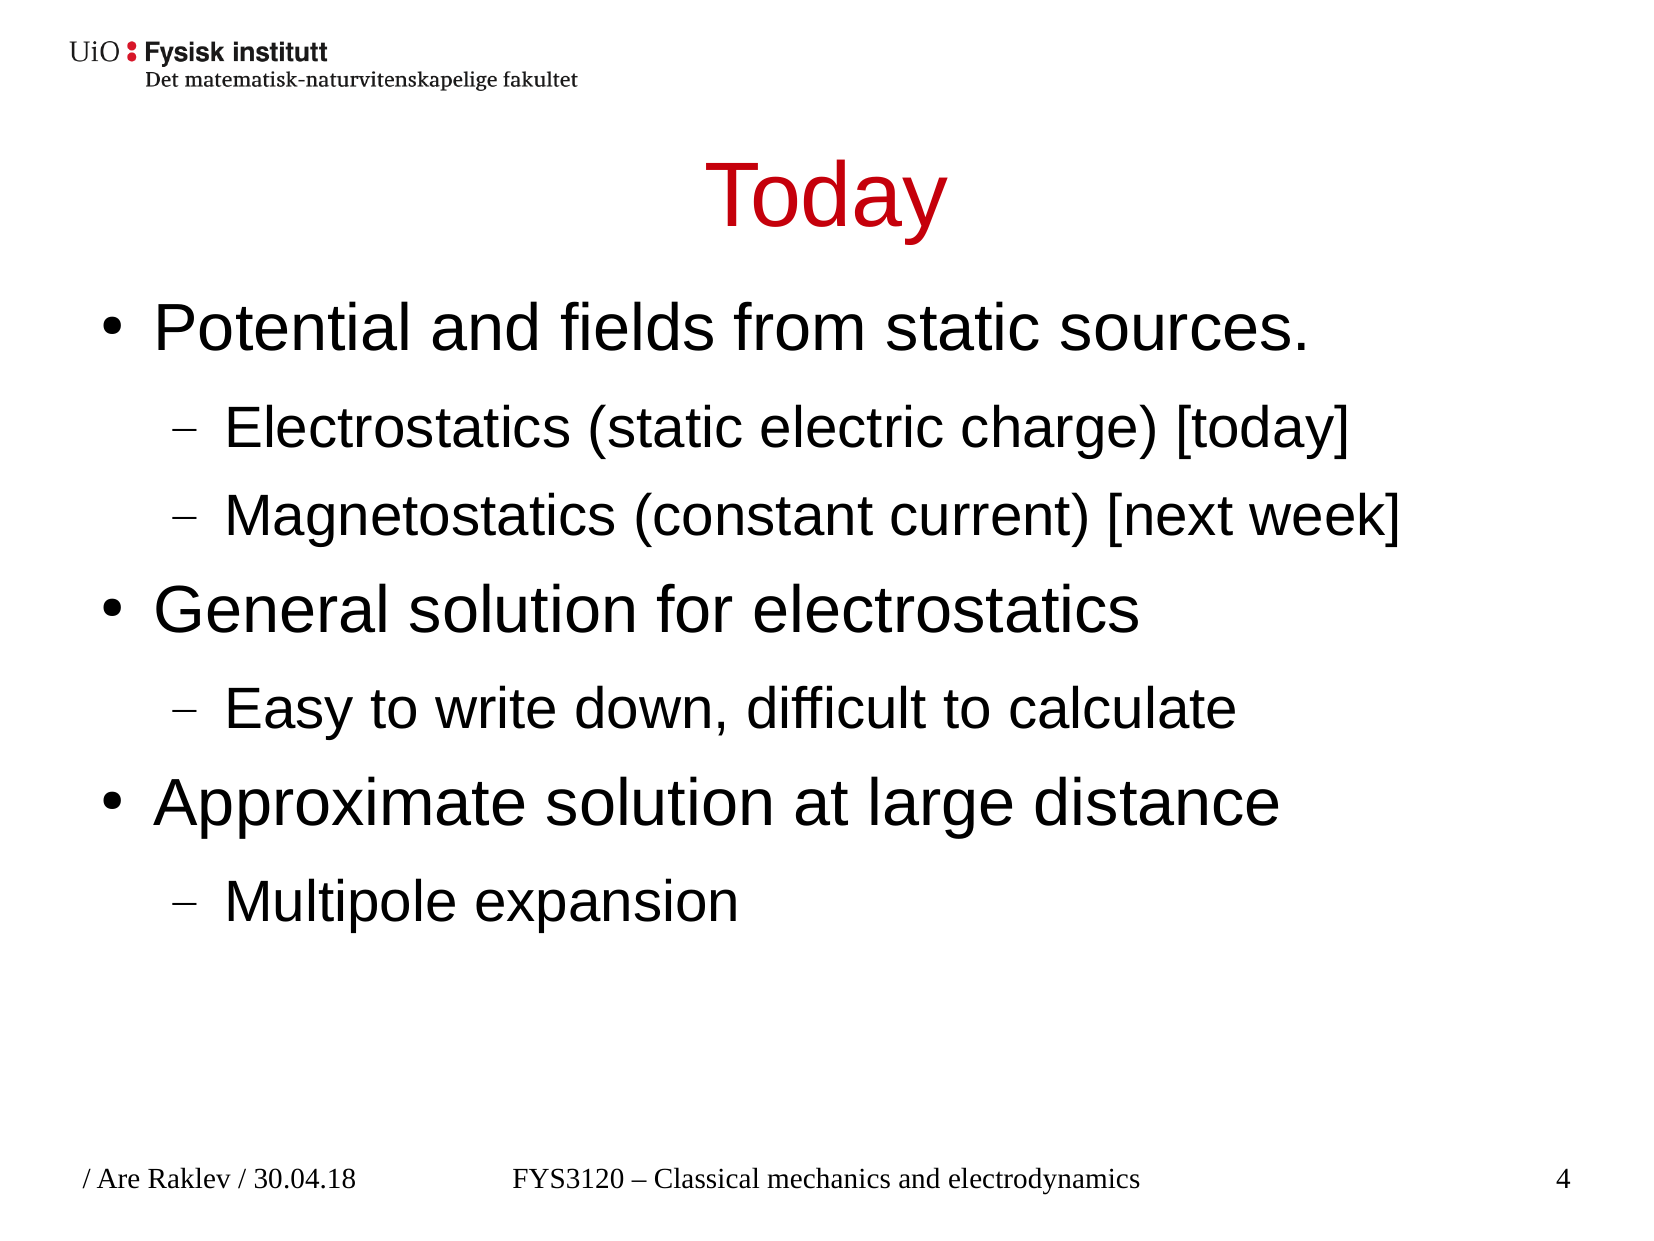

# Today
Potential and fields from static sources.
Electrostatics (static electric charge) [today]
Magnetostatics (constant current) [next week]
General solution for electrostatics
Easy to write down, difficult to calculate
Approximate solution at large distance
Multipole expansion
/ Are Raklev / 30.04.18
FYS3120 – Classical mechanics and electrodynamics
4